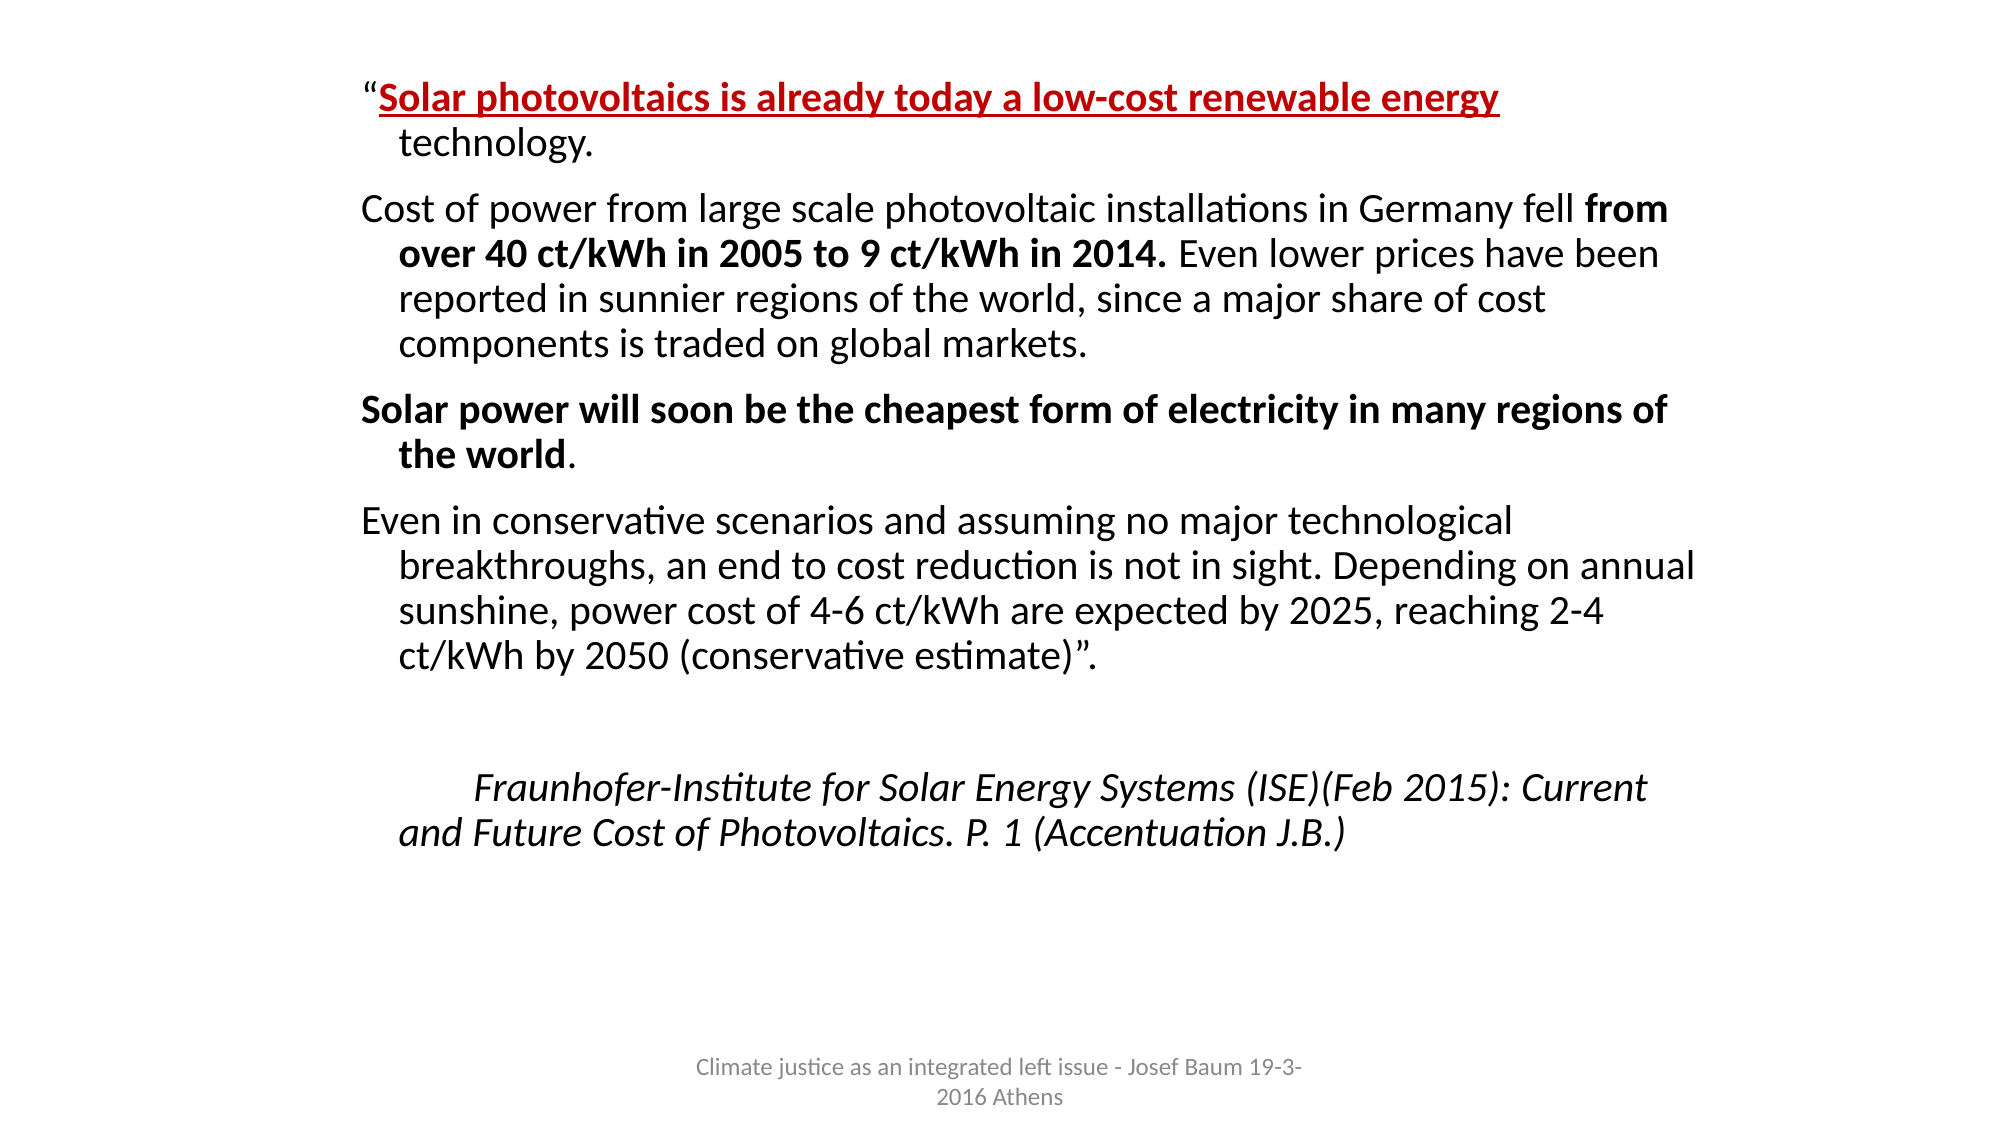

#
“Solar photovoltaics is already today a low-cost renewable energy technology.
Cost of power from large scale photovoltaic installations in Germany fell from over 40 ct/kWh in 2005 to 9 ct/kWh in 2014. Even lower prices have been reported in sunnier regions of the world, since a major share of cost components is traded on global markets.
Solar power will soon be the cheapest form of electricity in many regions of the world.
Even in conservative scenarios and assuming no major technological breakthroughs, an end to cost reduction is not in sight. Depending on annual sunshine, power cost of 4-6 ct/kWh are expected by 2025, reaching 2-4 ct/kWh by 2050 (conservative estimate)”.
	Fraunhofer-Institute for Solar Energy Systems (ISE)(Feb 2015): Current and Future Cost of Photovoltaics. P. 1 (Accentuation J.B.)
Climate justice as an integrated left issue - Josef Baum 19-3-2016 Athens